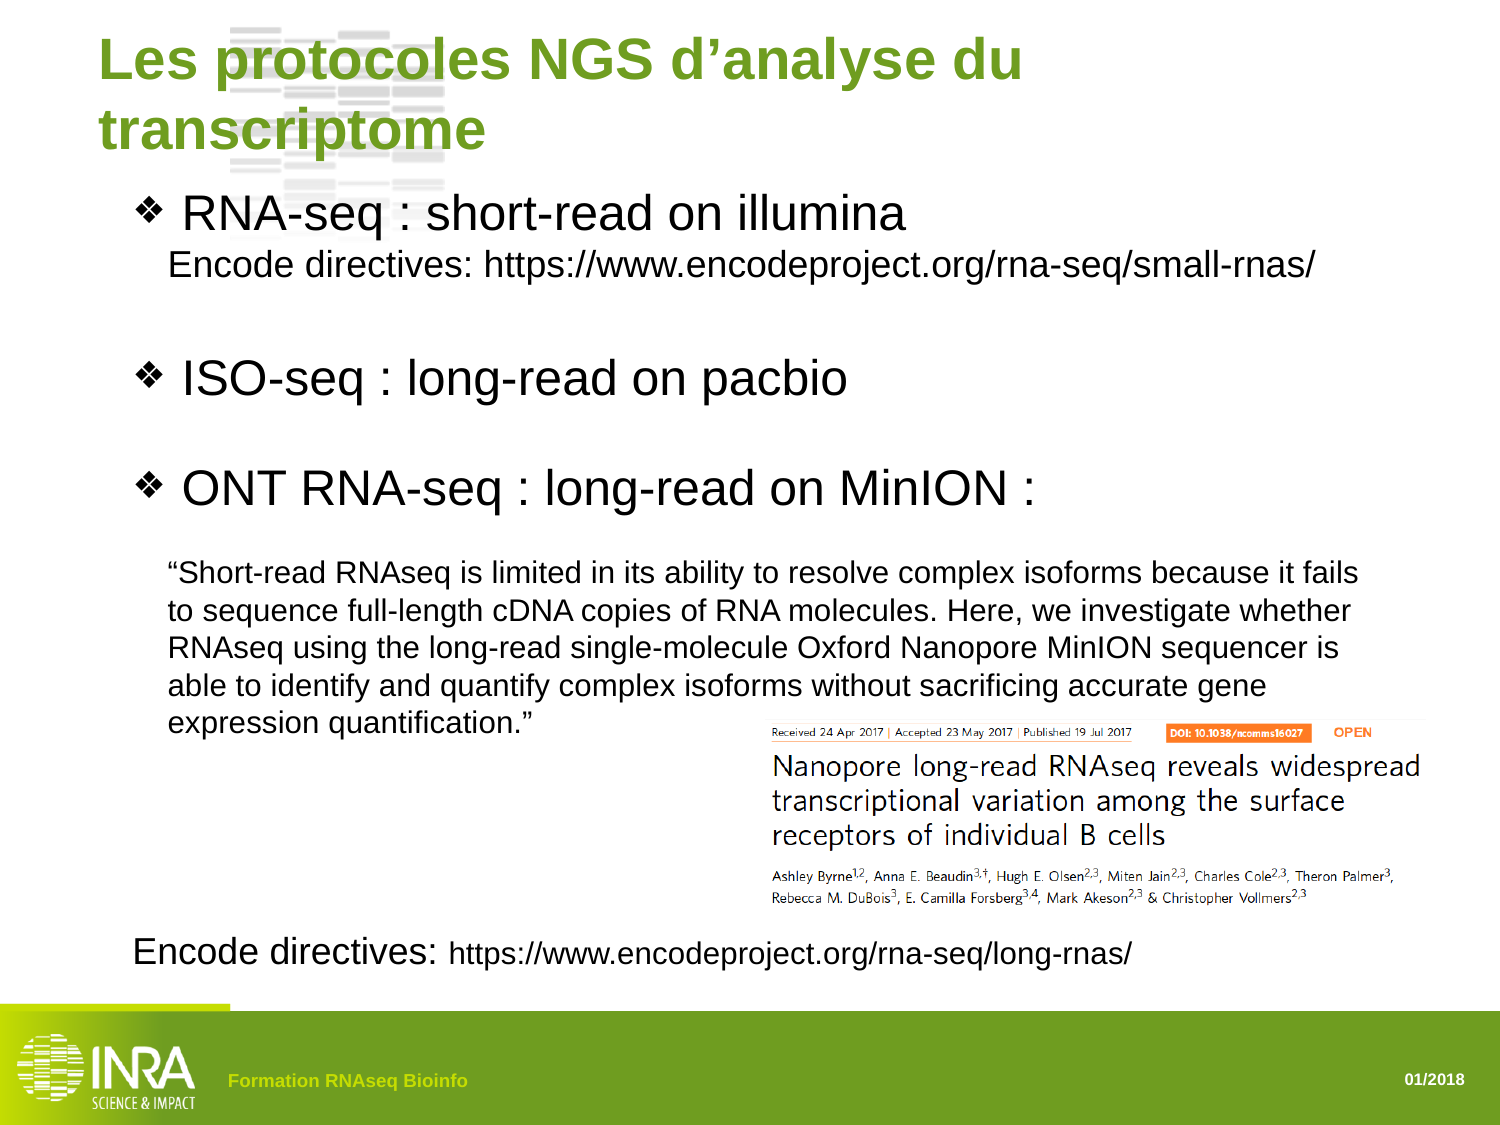

Les protocoles NGS d’analyse du transcriptome
 RNA-seq : short-read on illumina
Encode directives: https://www.encodeproject.org/rna-seq/small-rnas/
 ISO-seq : long-read on pacbio
 ONT RNA-seq : long-read on MinION :
“Short-read RNAseq is limited in its ability to resolve complex isoforms because it fails to sequence full-length cDNA copies of RNA molecules. Here, we investigate whether RNAseq using the long-read single-molecule Oxford Nanopore MinION sequencer is able to identify and quantify complex isoforms without sacrificing accurate gene expression quantification.”
Encode directives: https://www.encodeproject.org/rna-seq/long-rnas/